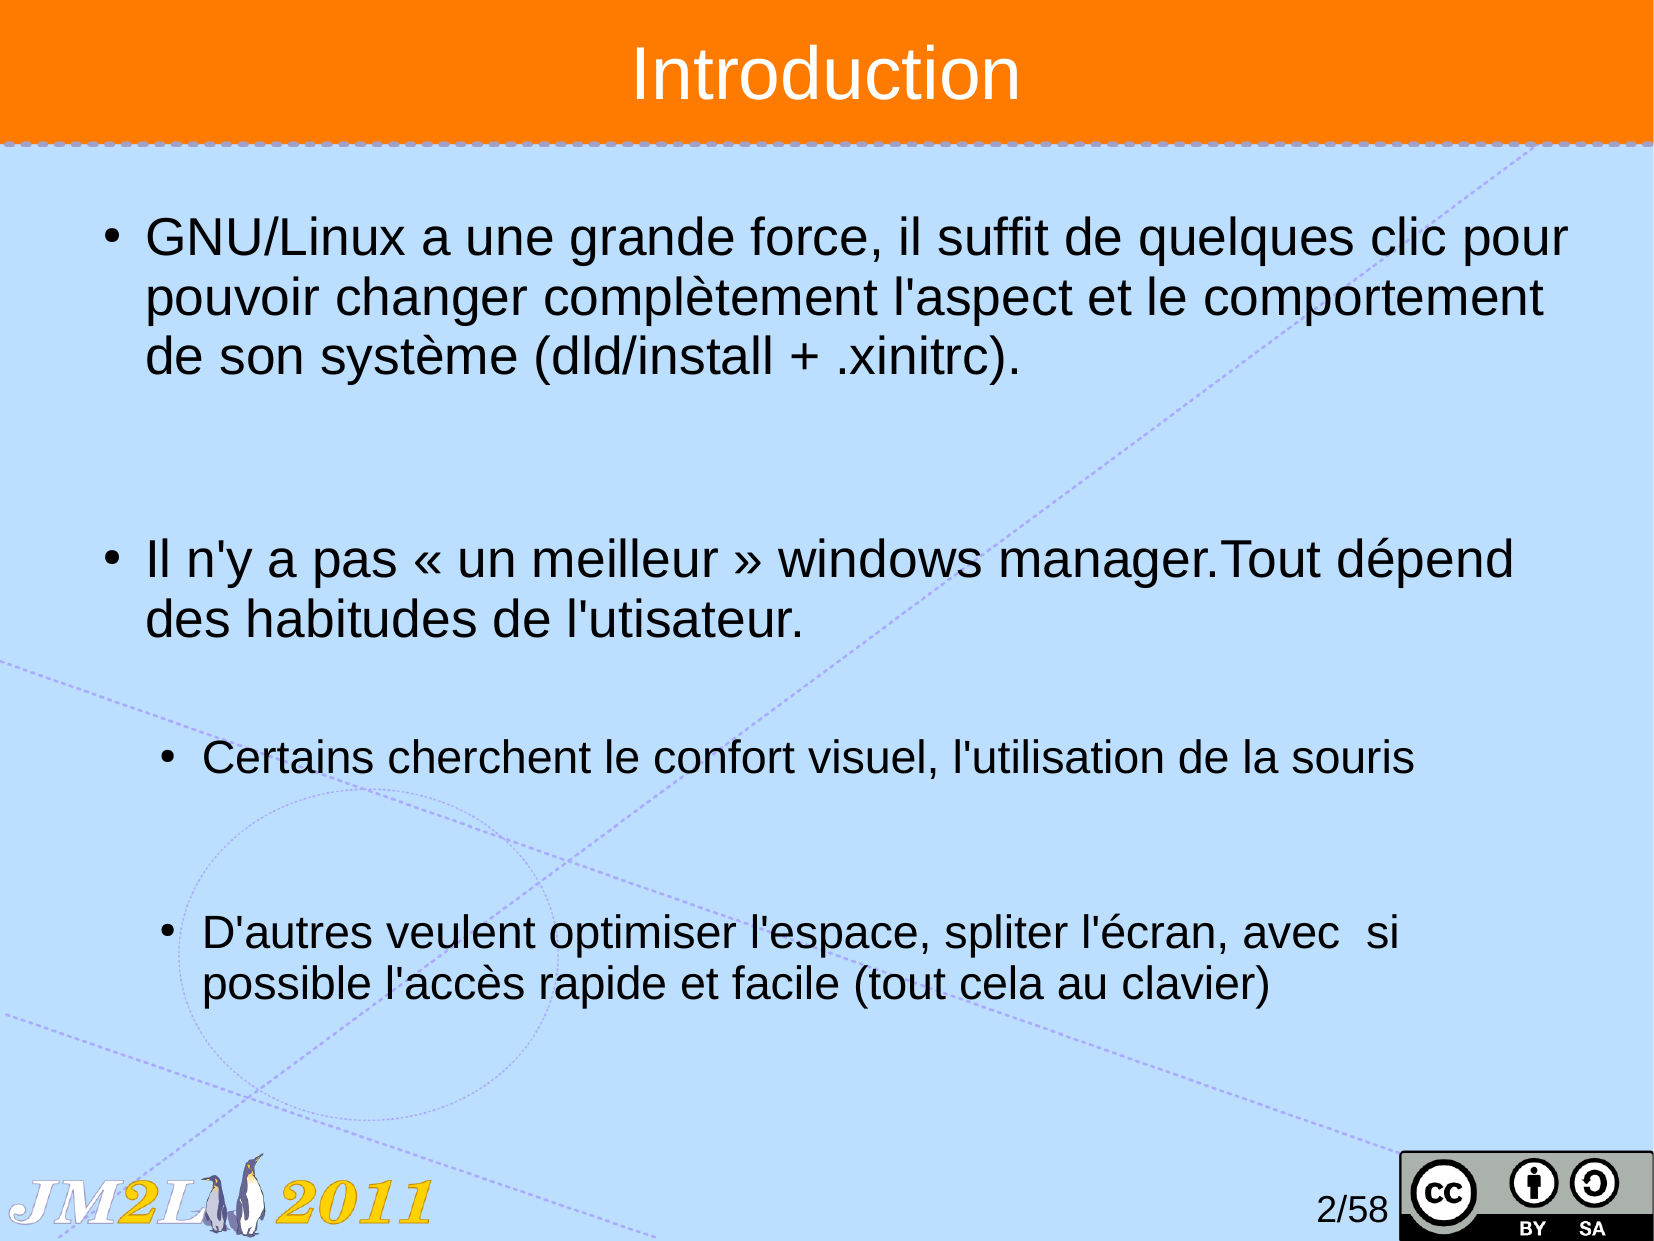

# Introduction
GNU/Linux a une grande force, il suffit de quelques clic pour pouvoir changer complètement l'aspect et le comportement de son système (dld/install + .xinitrc).
Il n'y a pas « un meilleur » windows manager.Tout dépend des habitudes de l'utisateur.
Certains cherchent le confort visuel, l'utilisation de la souris
D'autres veulent optimiser l'espace, spliter l'écran, avec si possible l'accès rapide et facile (tout cela au clavier)